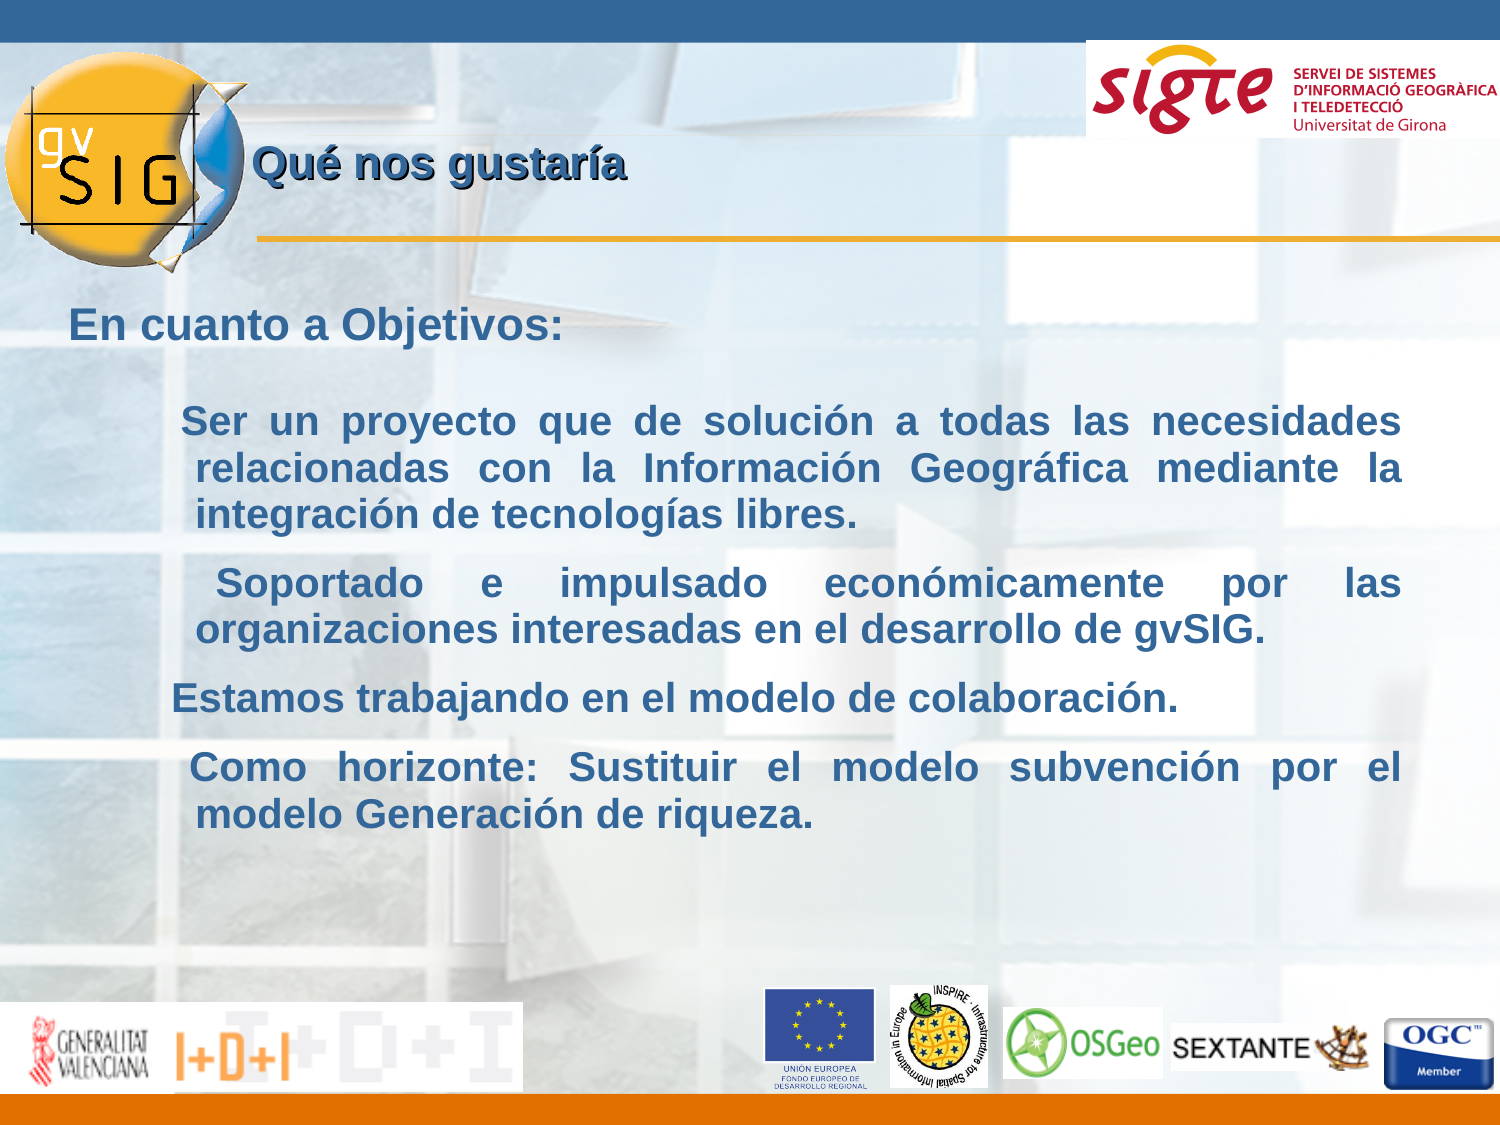

Qué nos gustaría
# En cuanto a Objetivos:
 Ser un proyecto que de solución a todas las necesidades relacionadas con la Información Geográfica mediante la integración de tecnologías libres.
 Soportado e impulsado económicamente por las organizaciones interesadas en el desarrollo de gvSIG.
 Estamos trabajando en el modelo de colaboración.
 Como horizonte: Sustituir el modelo subvención por el modelo Generación de riqueza.